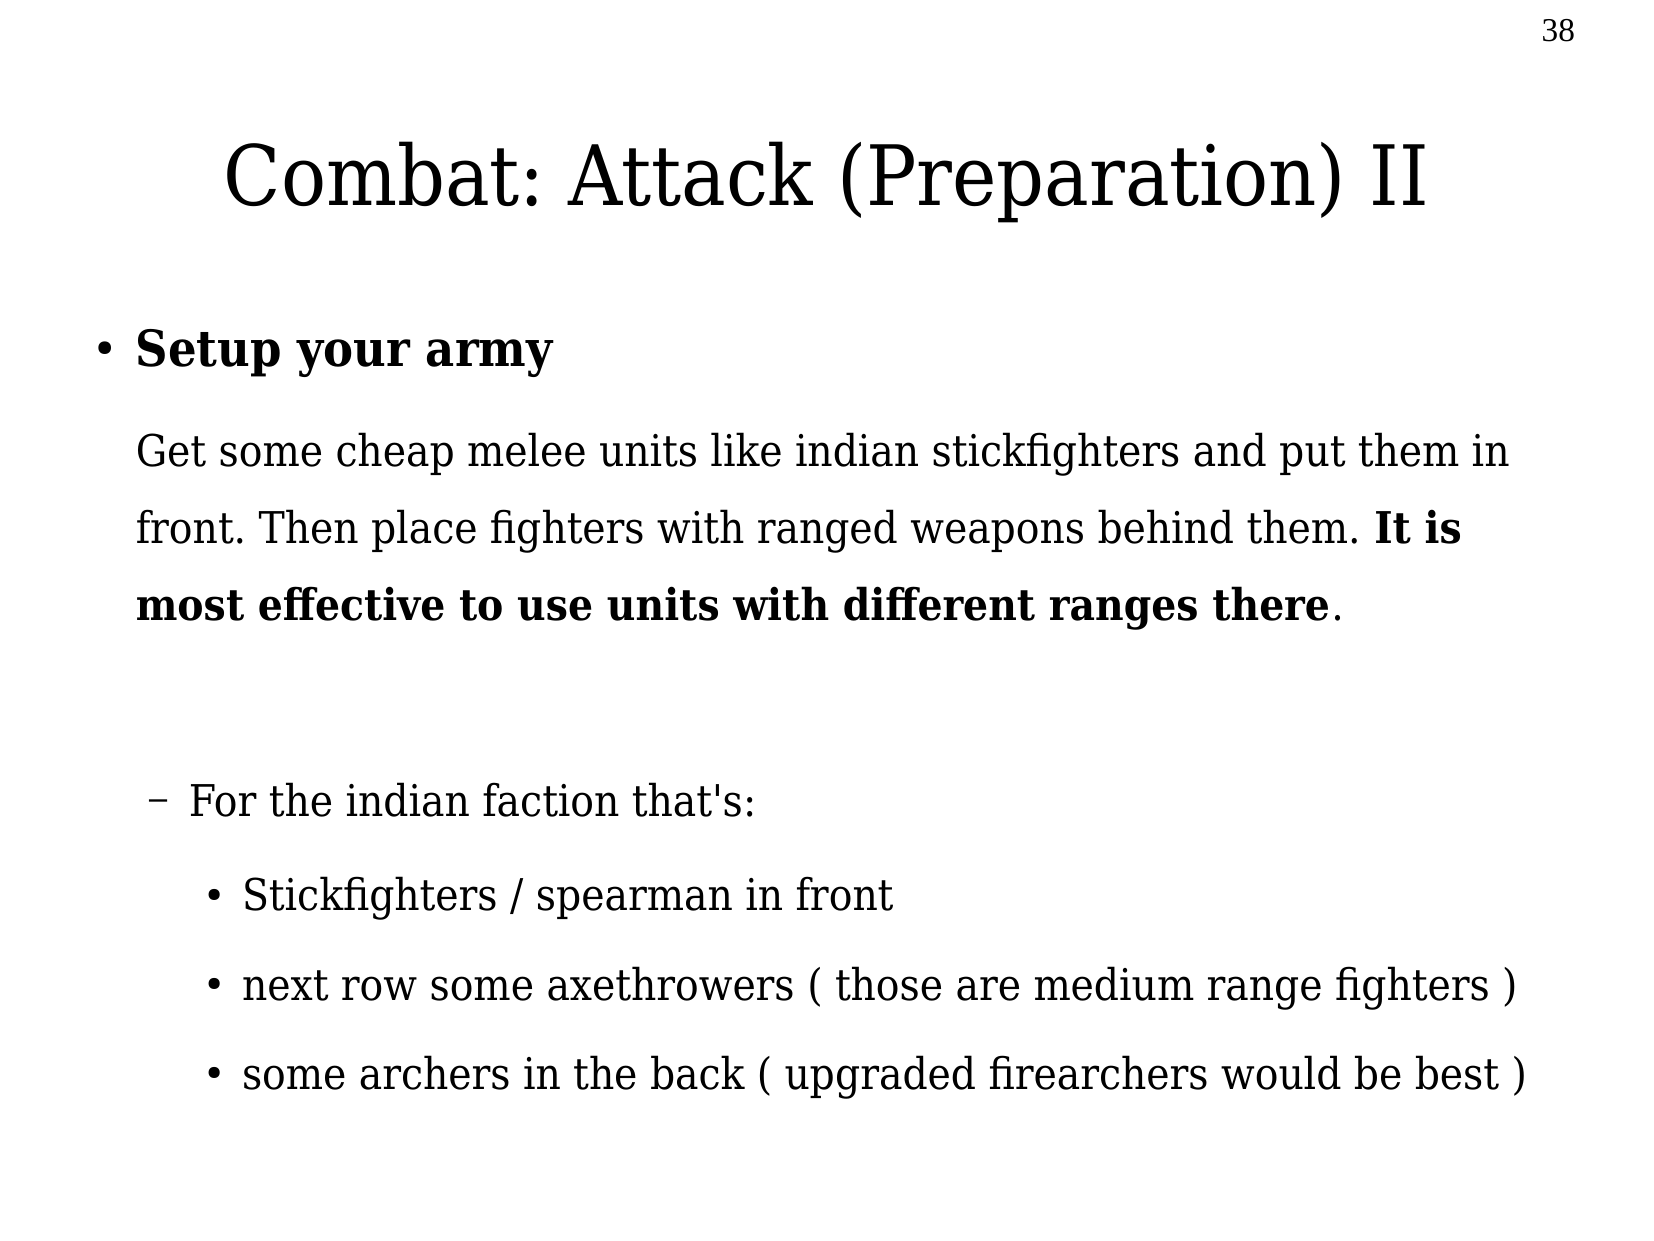

# Combat: Attack (Preparation) II
Setup your army
Get some cheap melee units like indian stickfighters and put them in front. Then place fighters with ranged weapons behind them. It is most effective to use units with different ranges there.
For the indian faction that's:
Stickfighters / spearman in front
next row some axethrowers ( those are medium range fighters )
some archers in the back ( upgraded firearchers would be best )